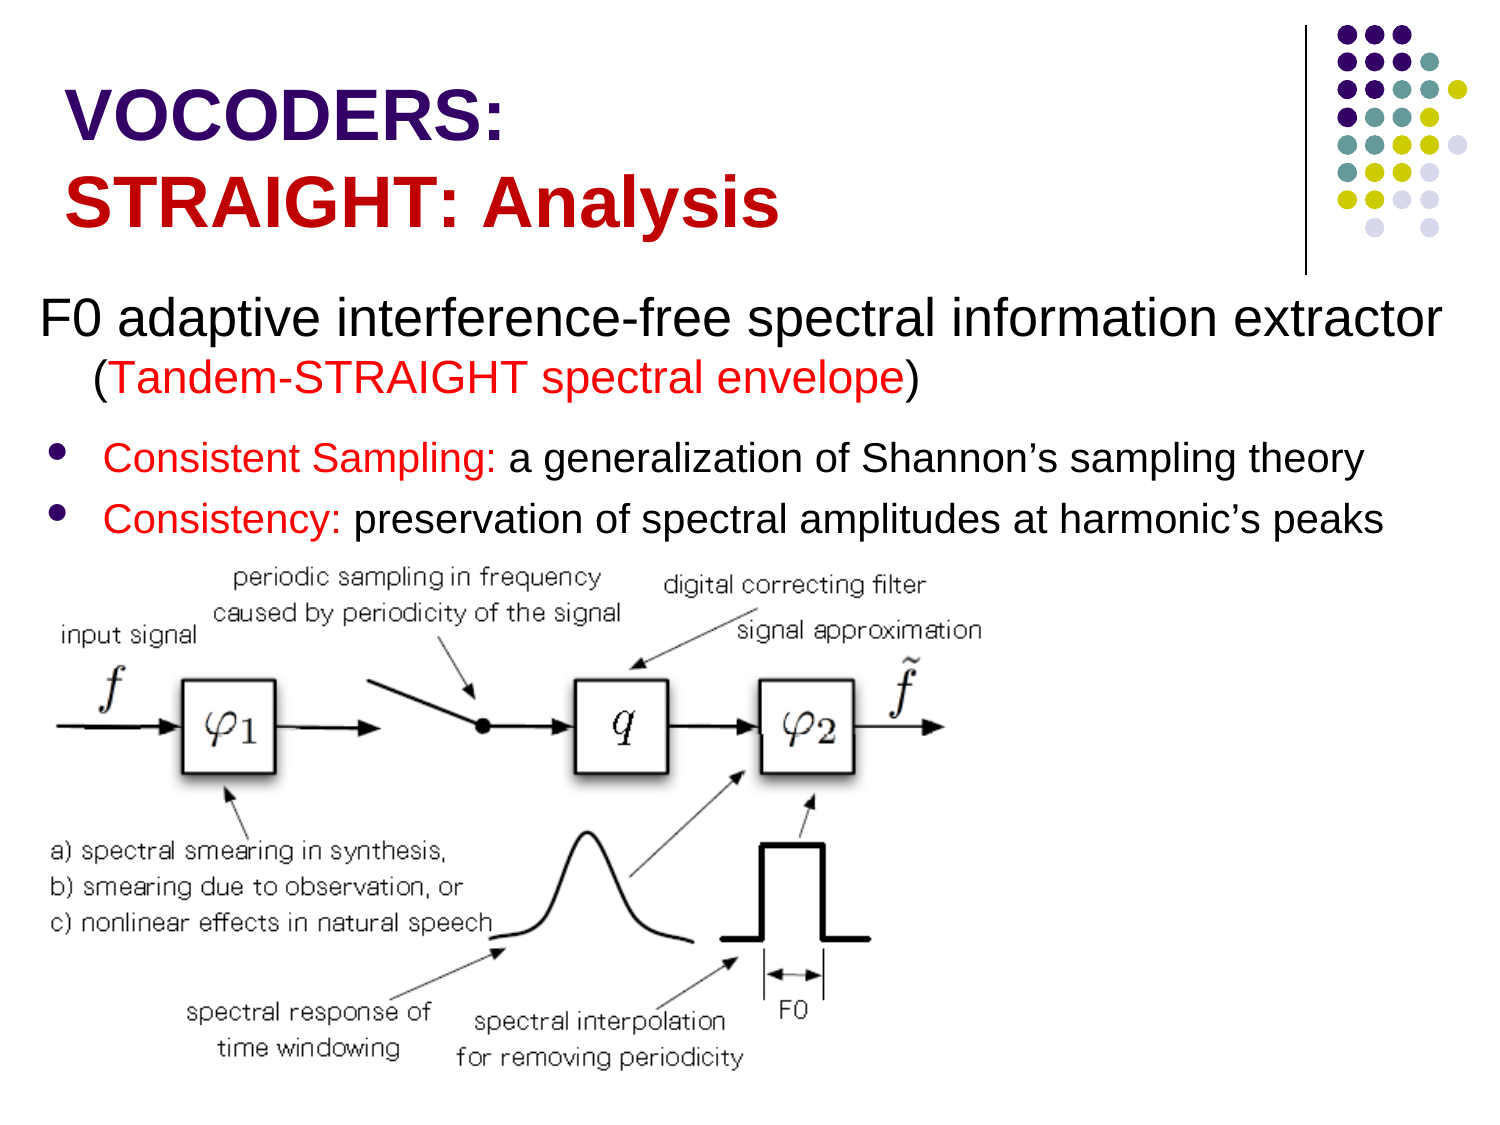

VOCODERS:
STRAIGHT: Analysis
# F0 adaptive interference-free spectral information extractor (Tandem-STRAIGHT spectral envelope)
Consistent Sampling: a generalization of Shannon’s sampling theory
Consistency: preservation of spectral amplitudes at harmonic’s peaks